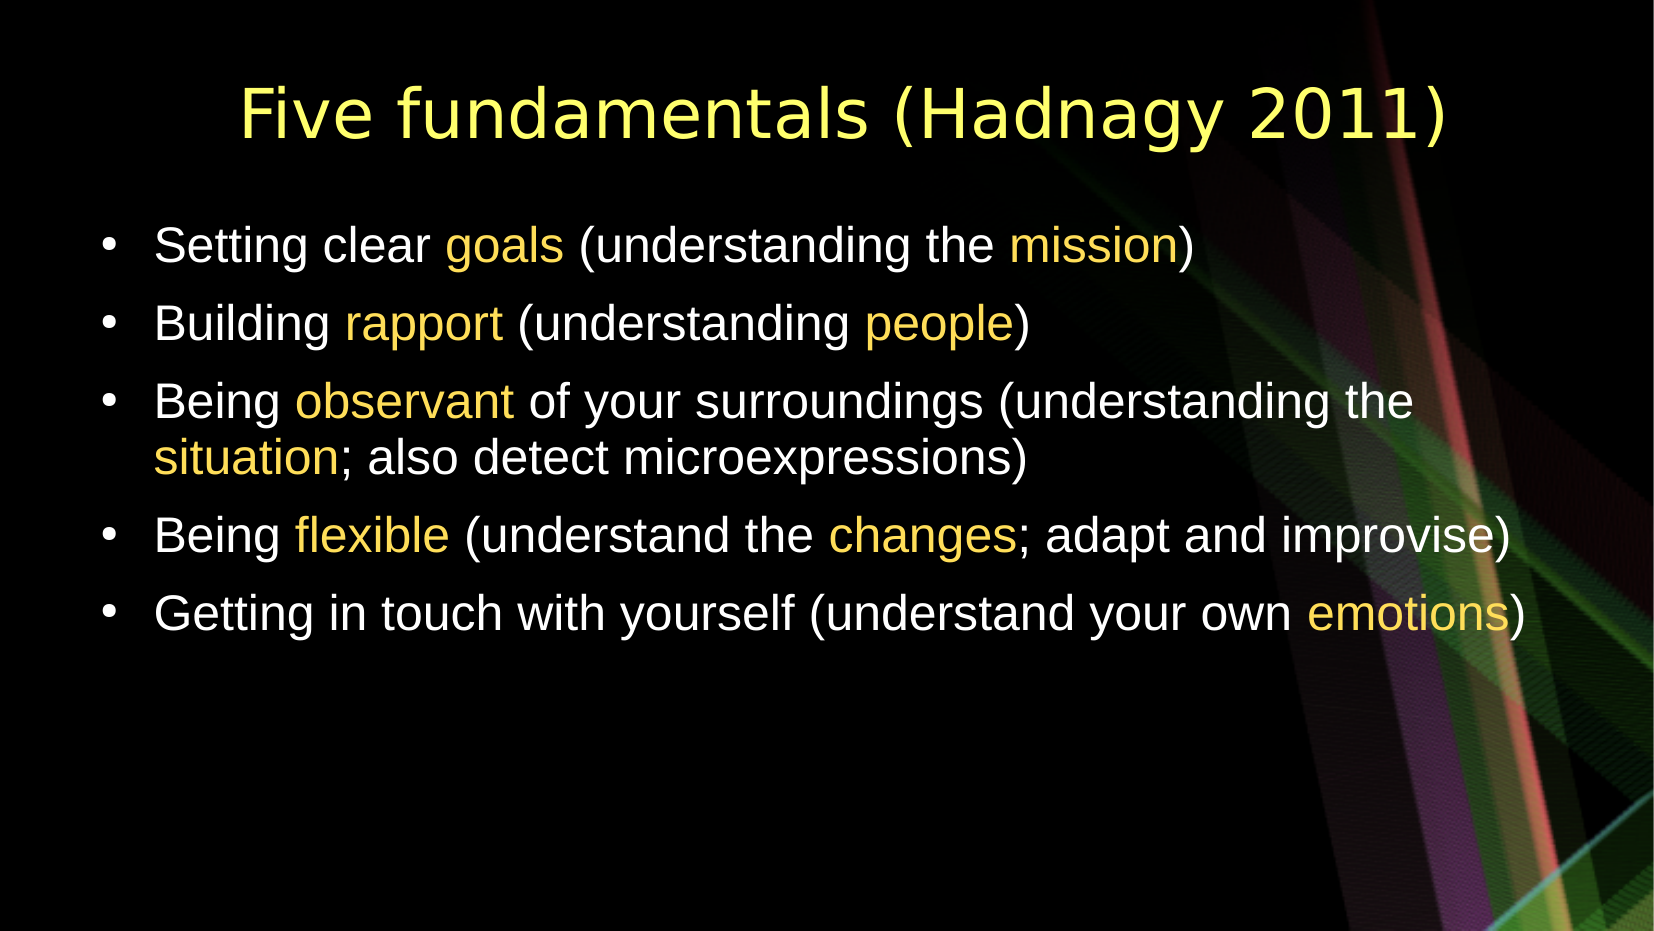

# Five fundamentals (Hadnagy 2011)
Setting clear goals (understanding the mission)
Building rapport (understanding people)
Being observant of your surroundings (understanding the situation; also detect microexpressions)
Being flexible (understand the changes; adapt and improvise)
Getting in touch with yourself (understand your own emotions)